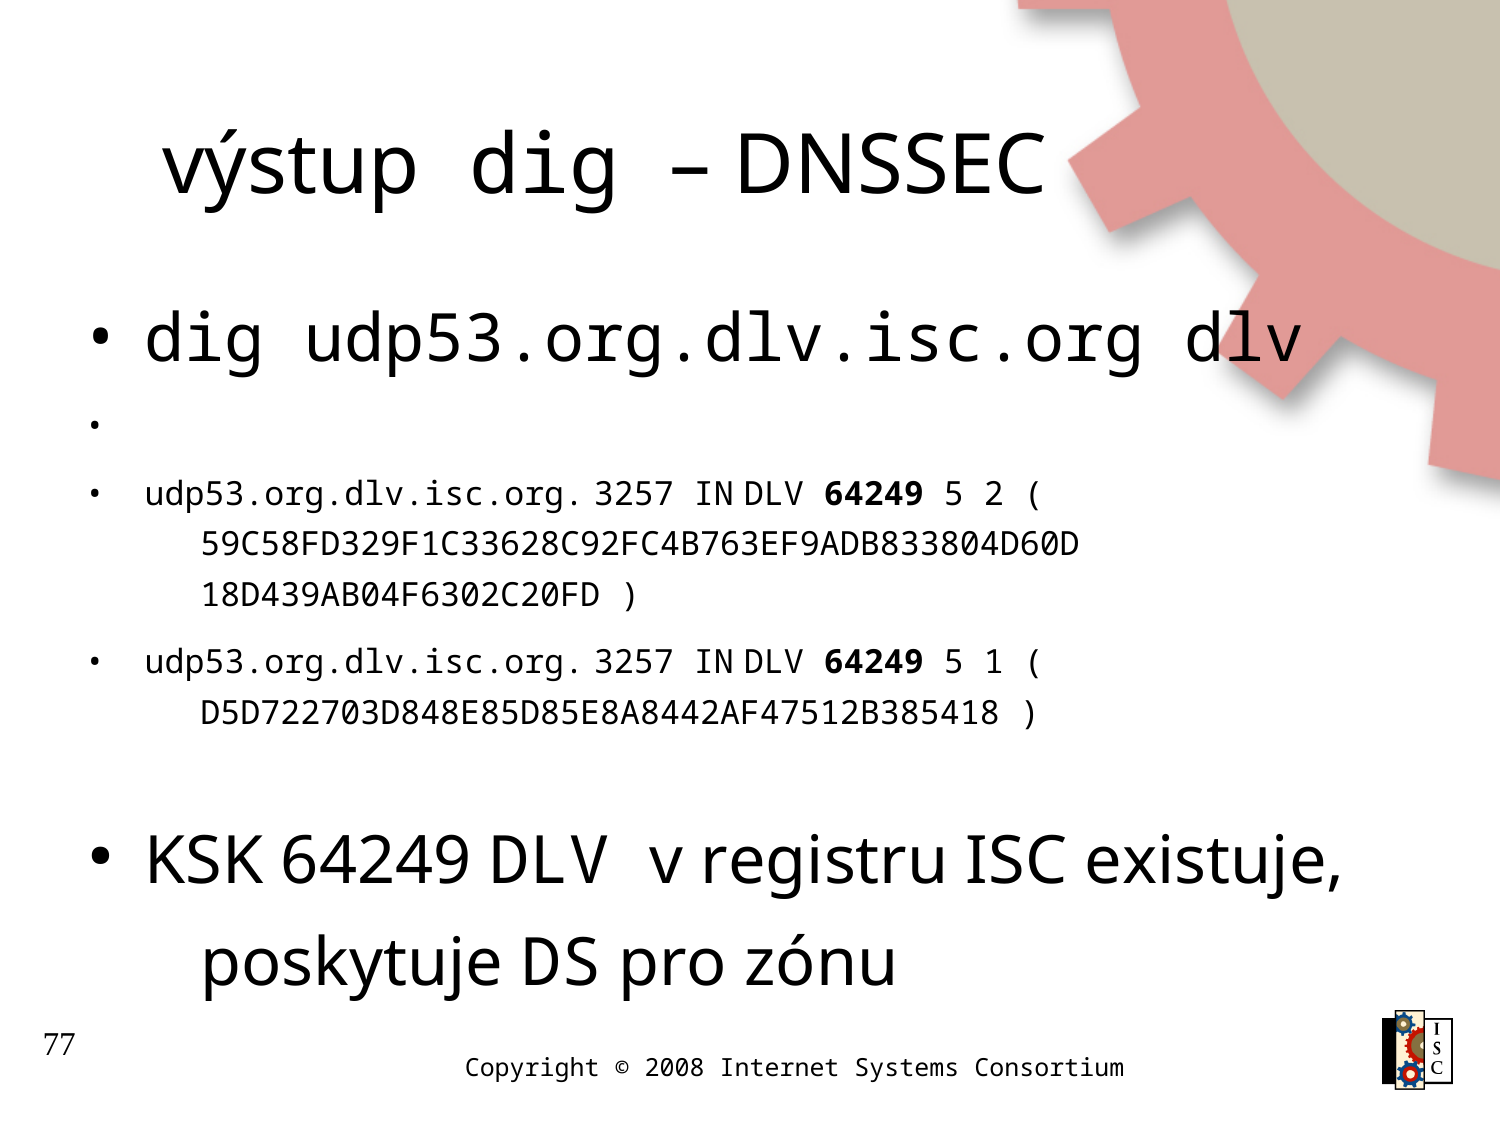

# výstup dig – DNSSEC
dig udp53.org.dlv.isc.org dlv
udp53.org.dlv.isc.org.	3257 IN	DLV 64249 5 2 (
59C58FD329F1C33628C92FC4B763EF9ADB833804D60D
18D439AB04F6302C20FD )‏
udp53.org.dlv.isc.org.	3257 IN	DLV 64249 5 1 (
D5D722703D848E85D85E8A8442AF47512B385418 )‏
KSK 64249 DLV v registru ISC existuje, poskytuje DS pro zónu